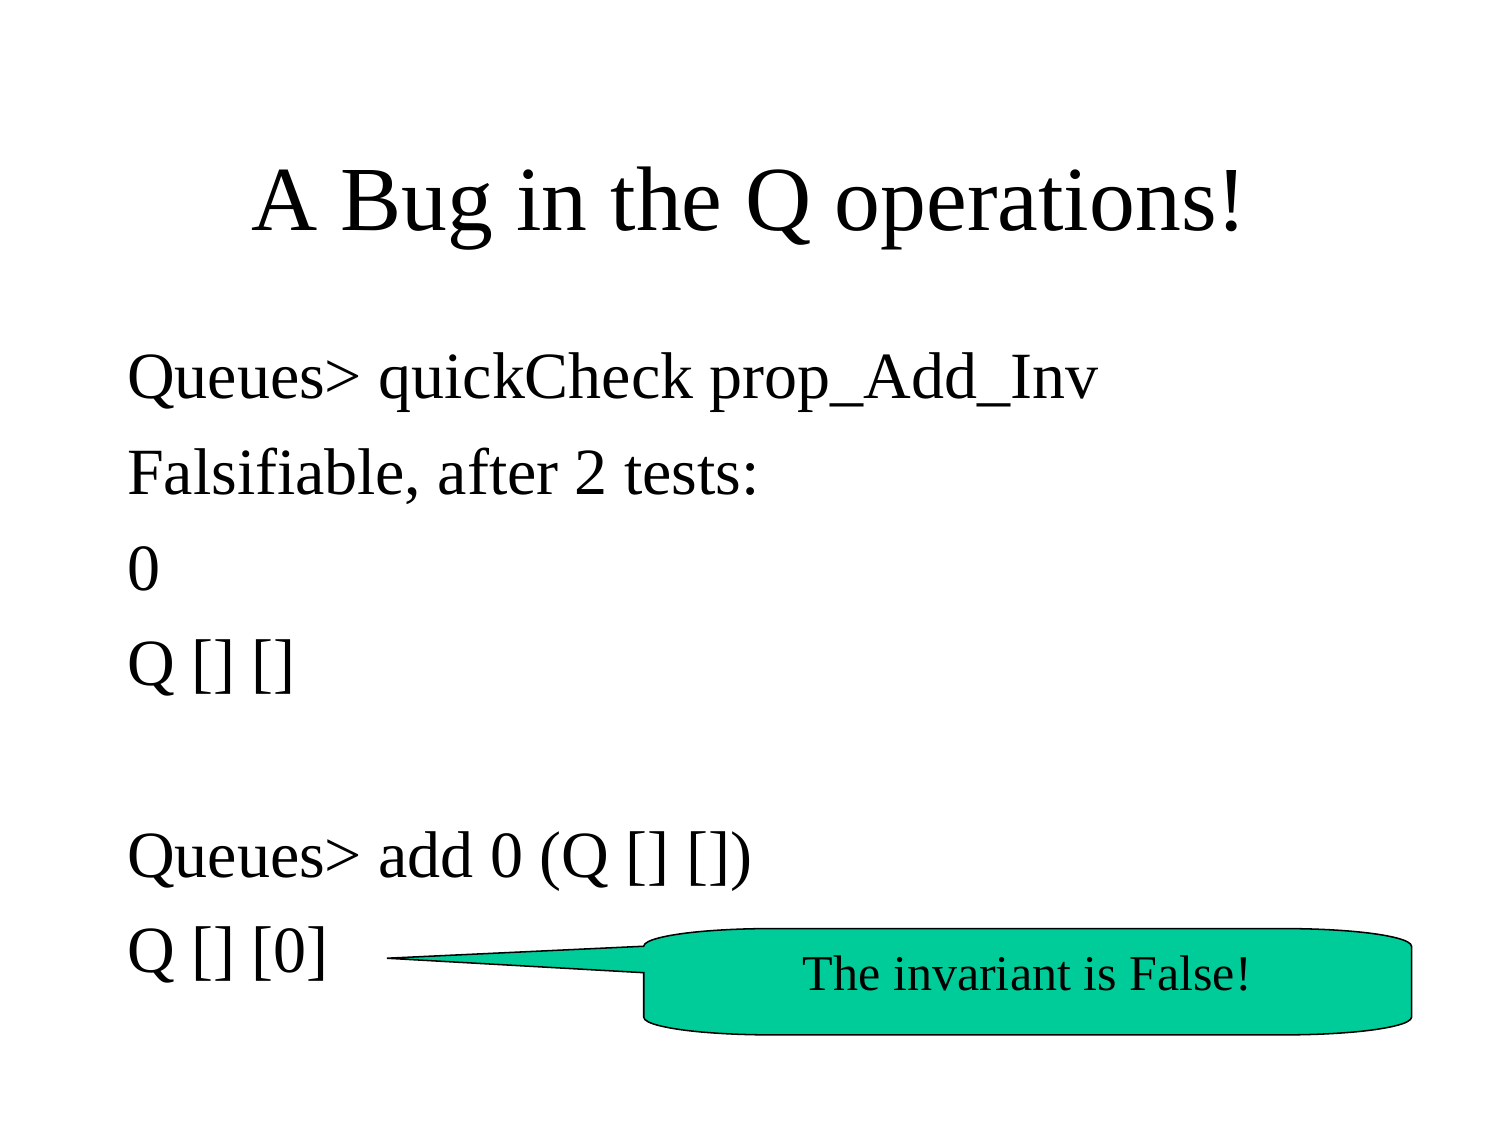

# A Bug in the Q operations!
Queues> quickCheck prop_Add_Inv
Falsifiable, after 2 tests:
0
Q [] []
Queues> add 0 (Q [] [])
Q [] [0]
The invariant is False!